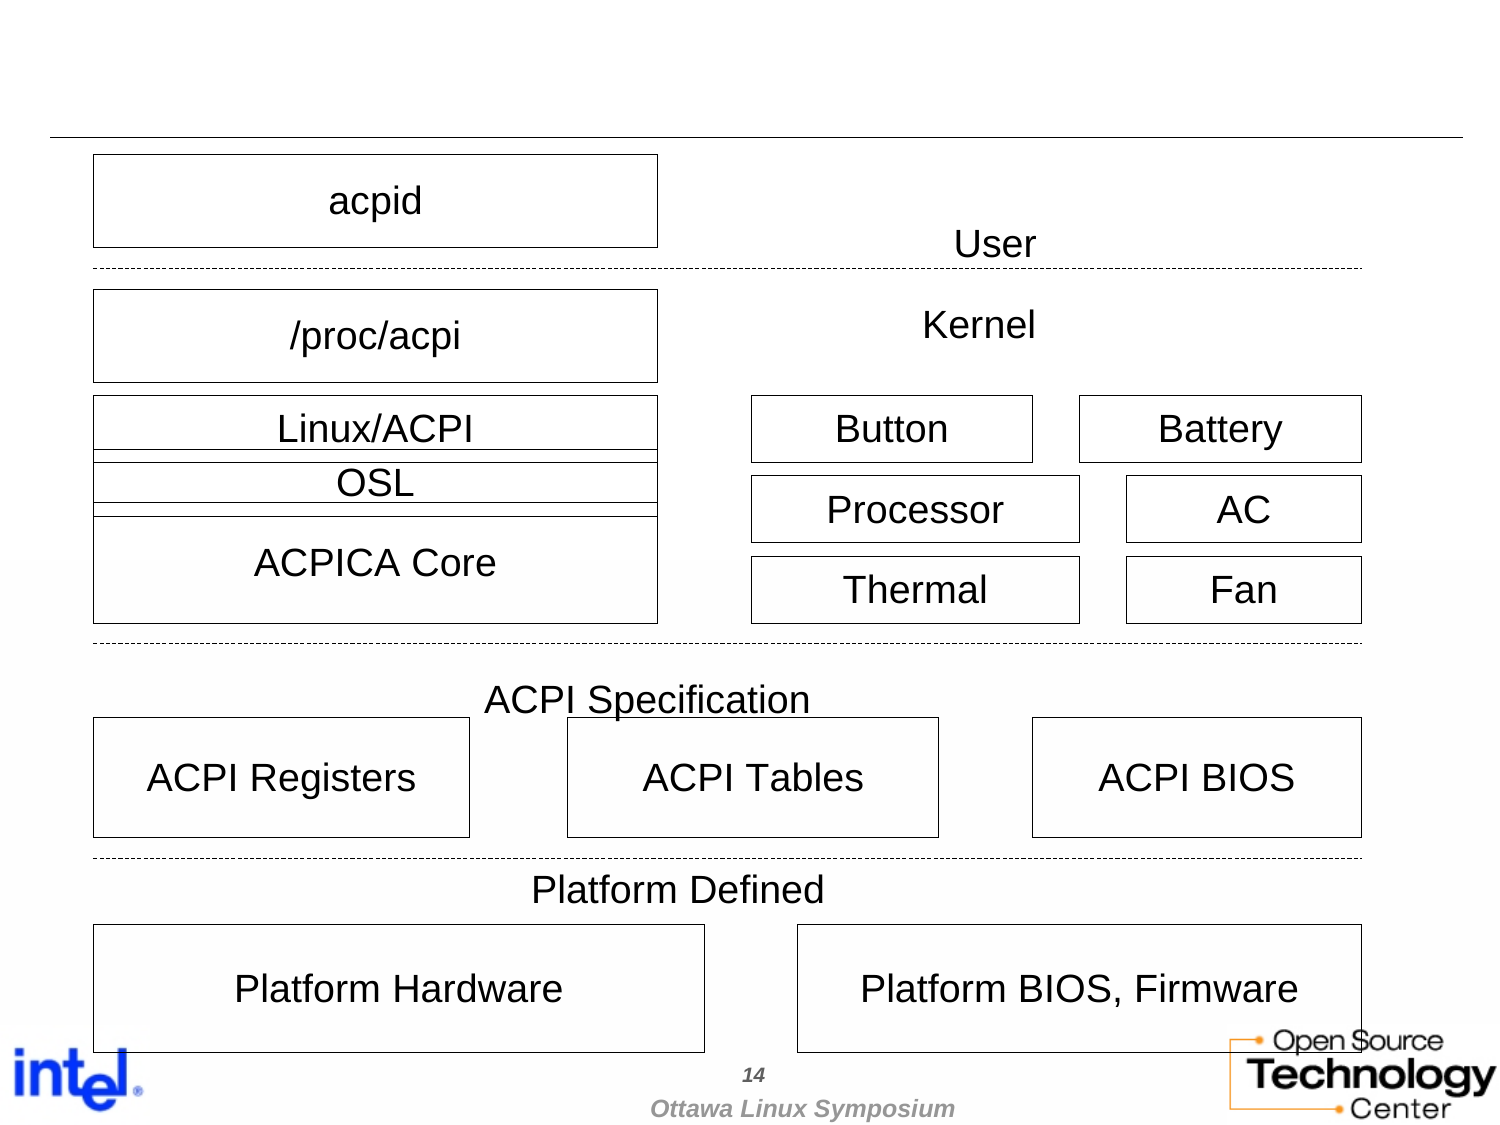

acpid
User
/proc/acpi
Kernel
Linux/ACPI
Button
Battery
OSL
Processor
AC
ACPICA Core
Thermal
Fan
ACPI Specification
ACPI Registers
ACPI Tables
ACPI BIOS
Platform Defined
Platform Hardware
Platform BIOS, Firmware